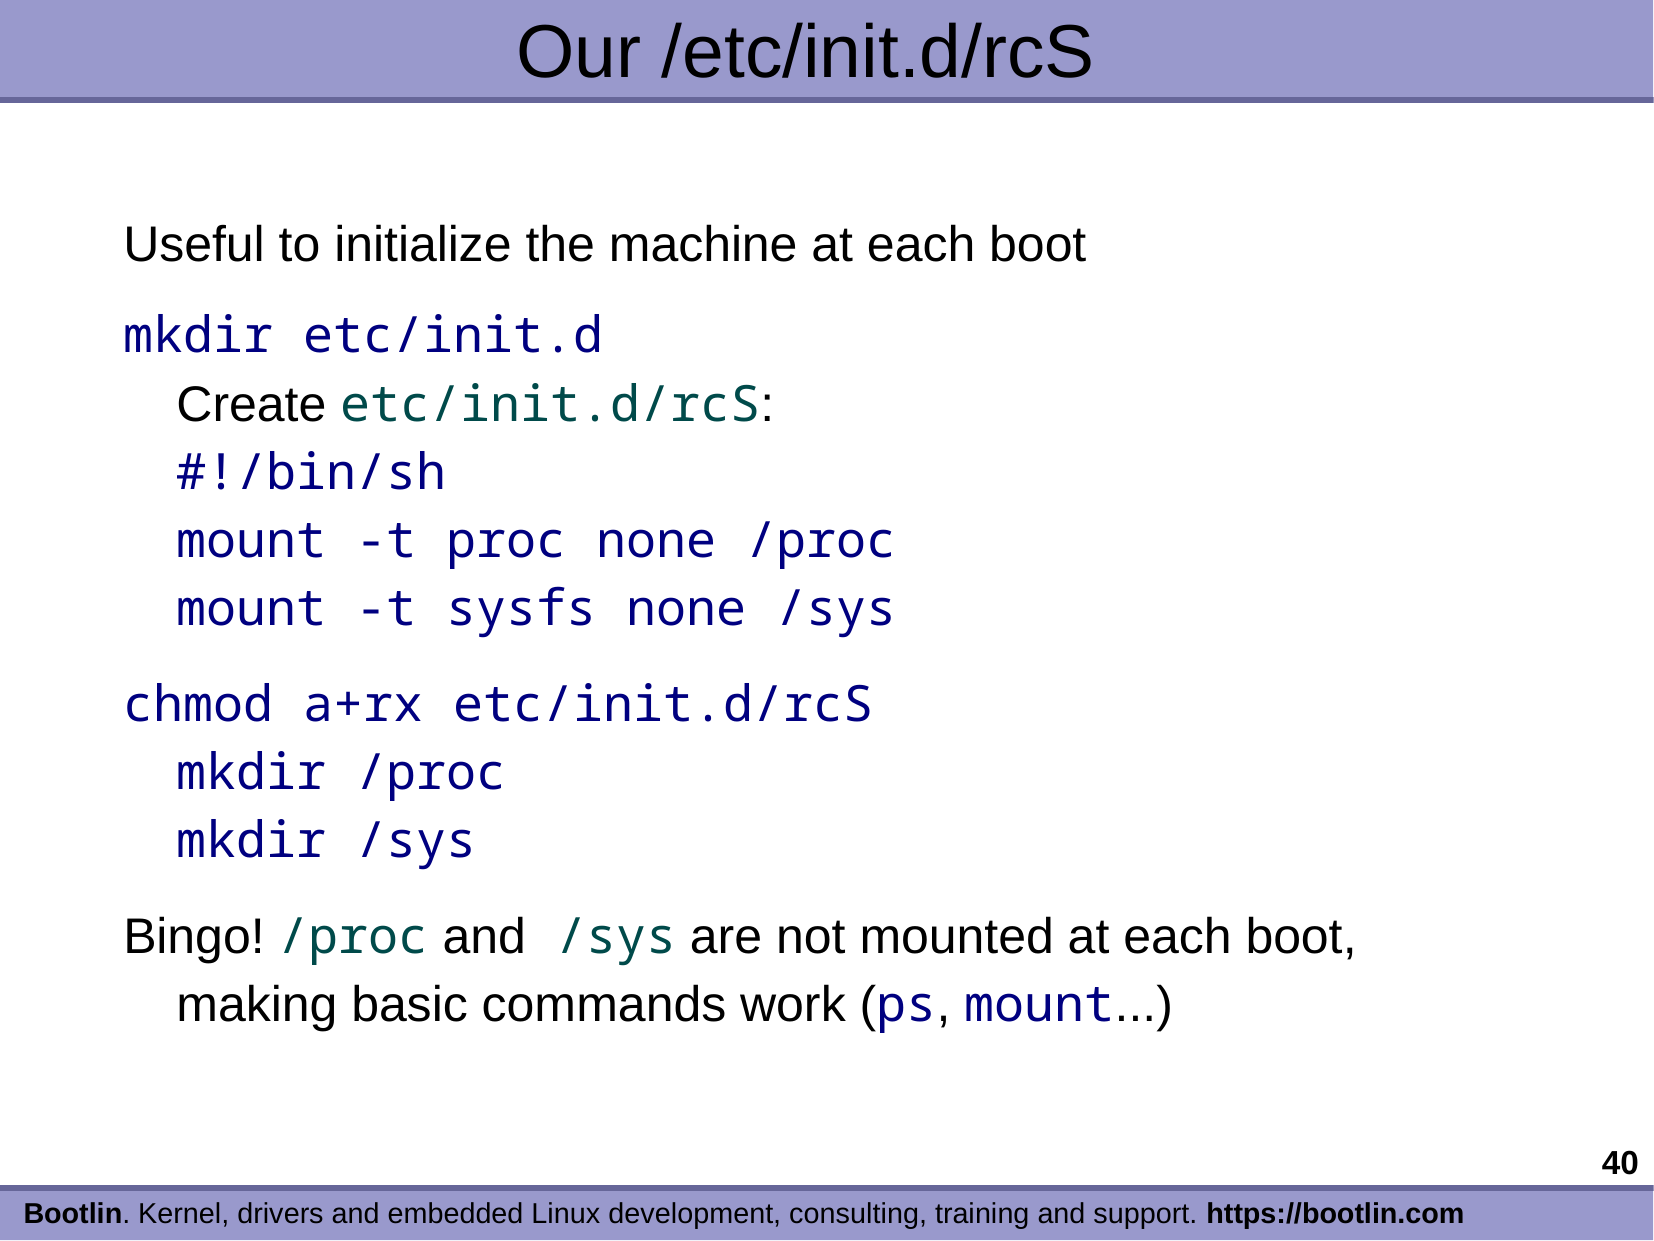

# Our /etc/init.d/rcS
Useful to initialize the machine at each boot
mkdir etc/init.d
Create etc/init.d/rcS:
#!/bin/sh
mount -t proc none /proc
mount -t sysfs none /sys
chmod a+rx etc/init.d/rcS
mkdir /proc
mkdir /sys
Bingo! /proc and /sys are not mounted at each boot, making basic commands work (ps, mount...)